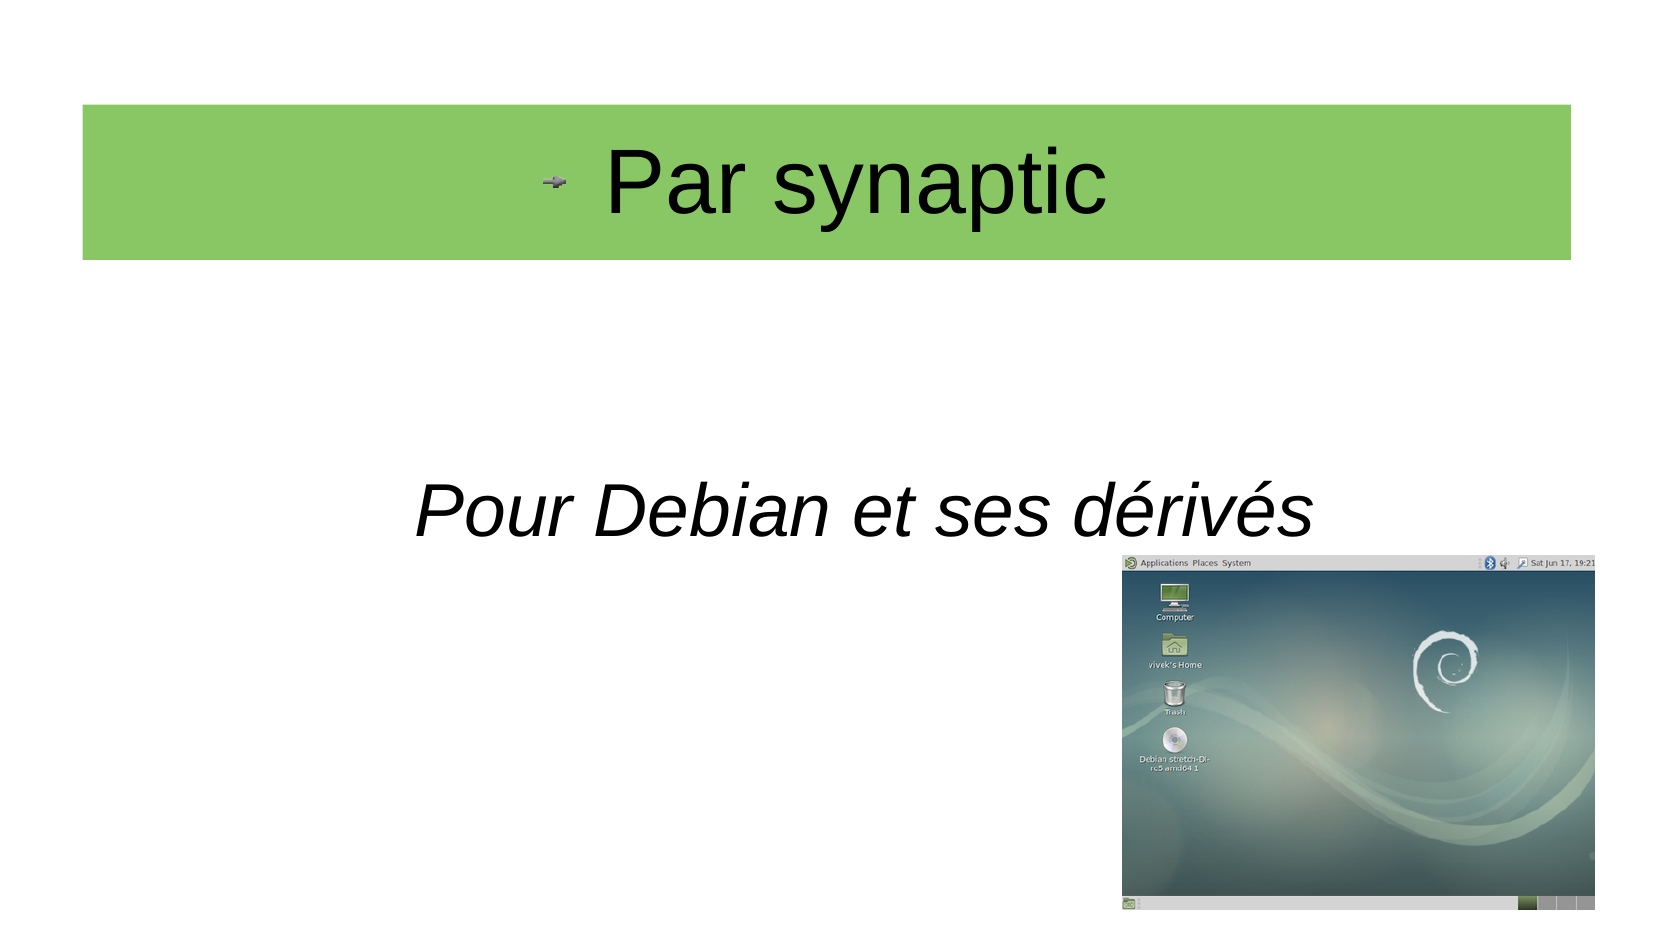

# Par synaptic
Pour Debian et ses dérivés